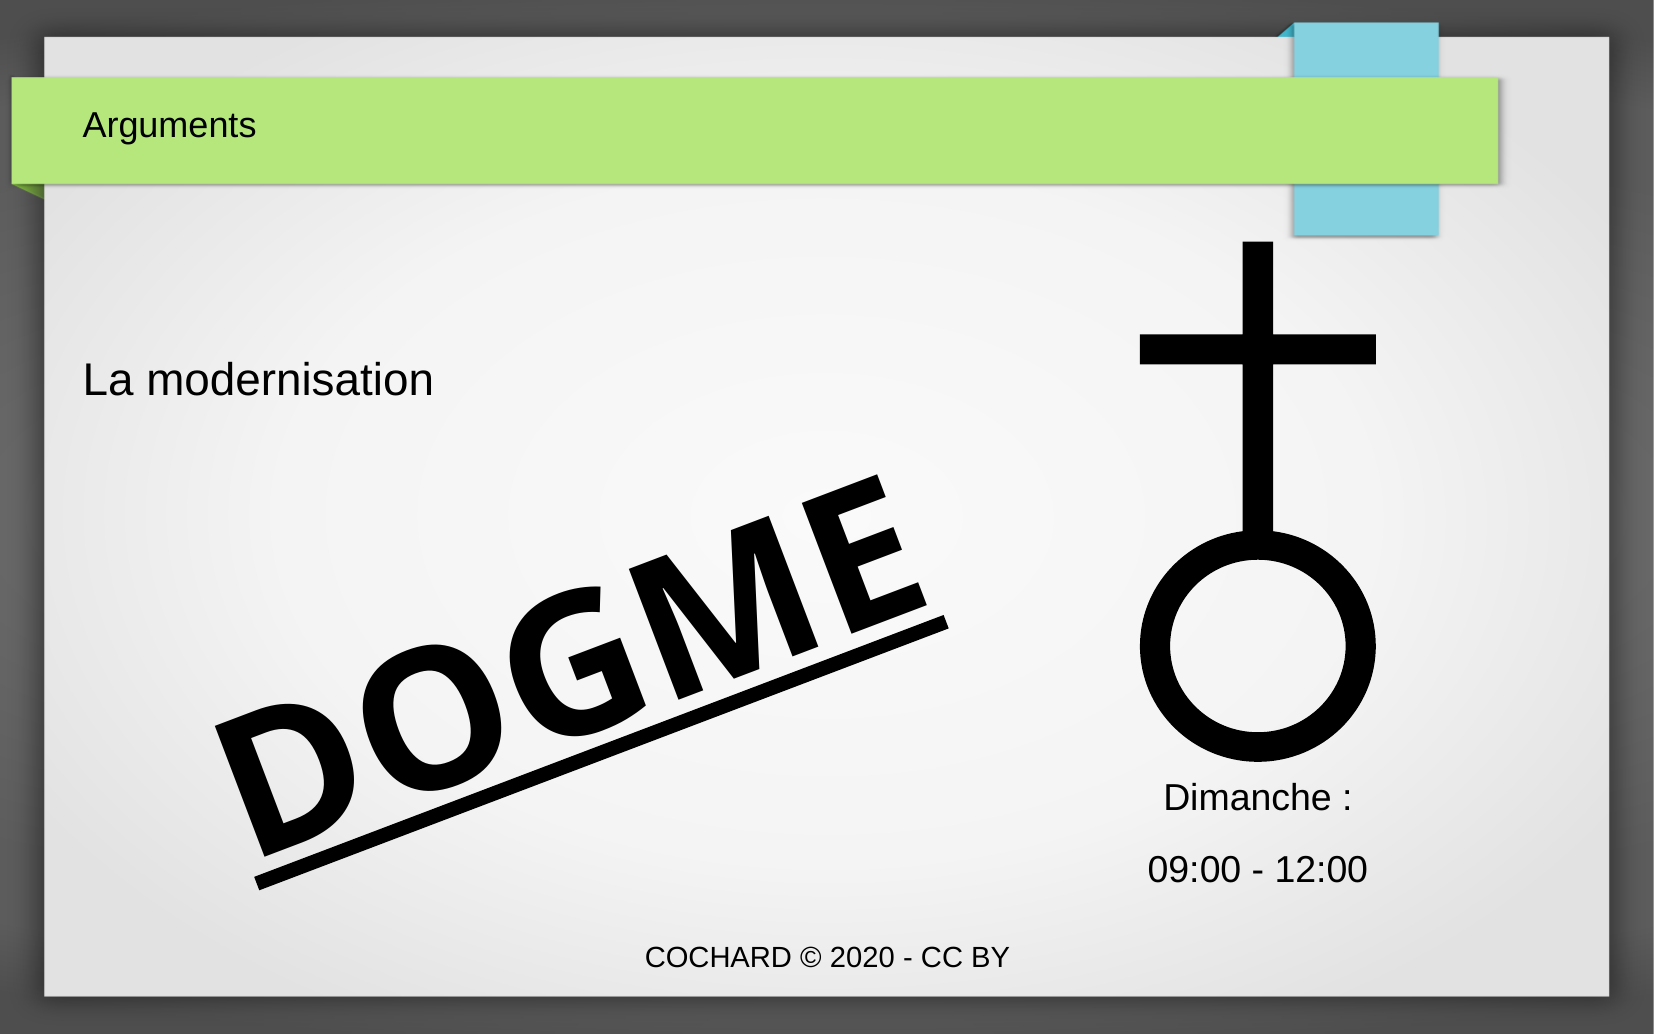

# Arguments
Dimanche :
09:00 - 12:00
La modernisation
DOGME
COCHARD © 2020 - CC BY